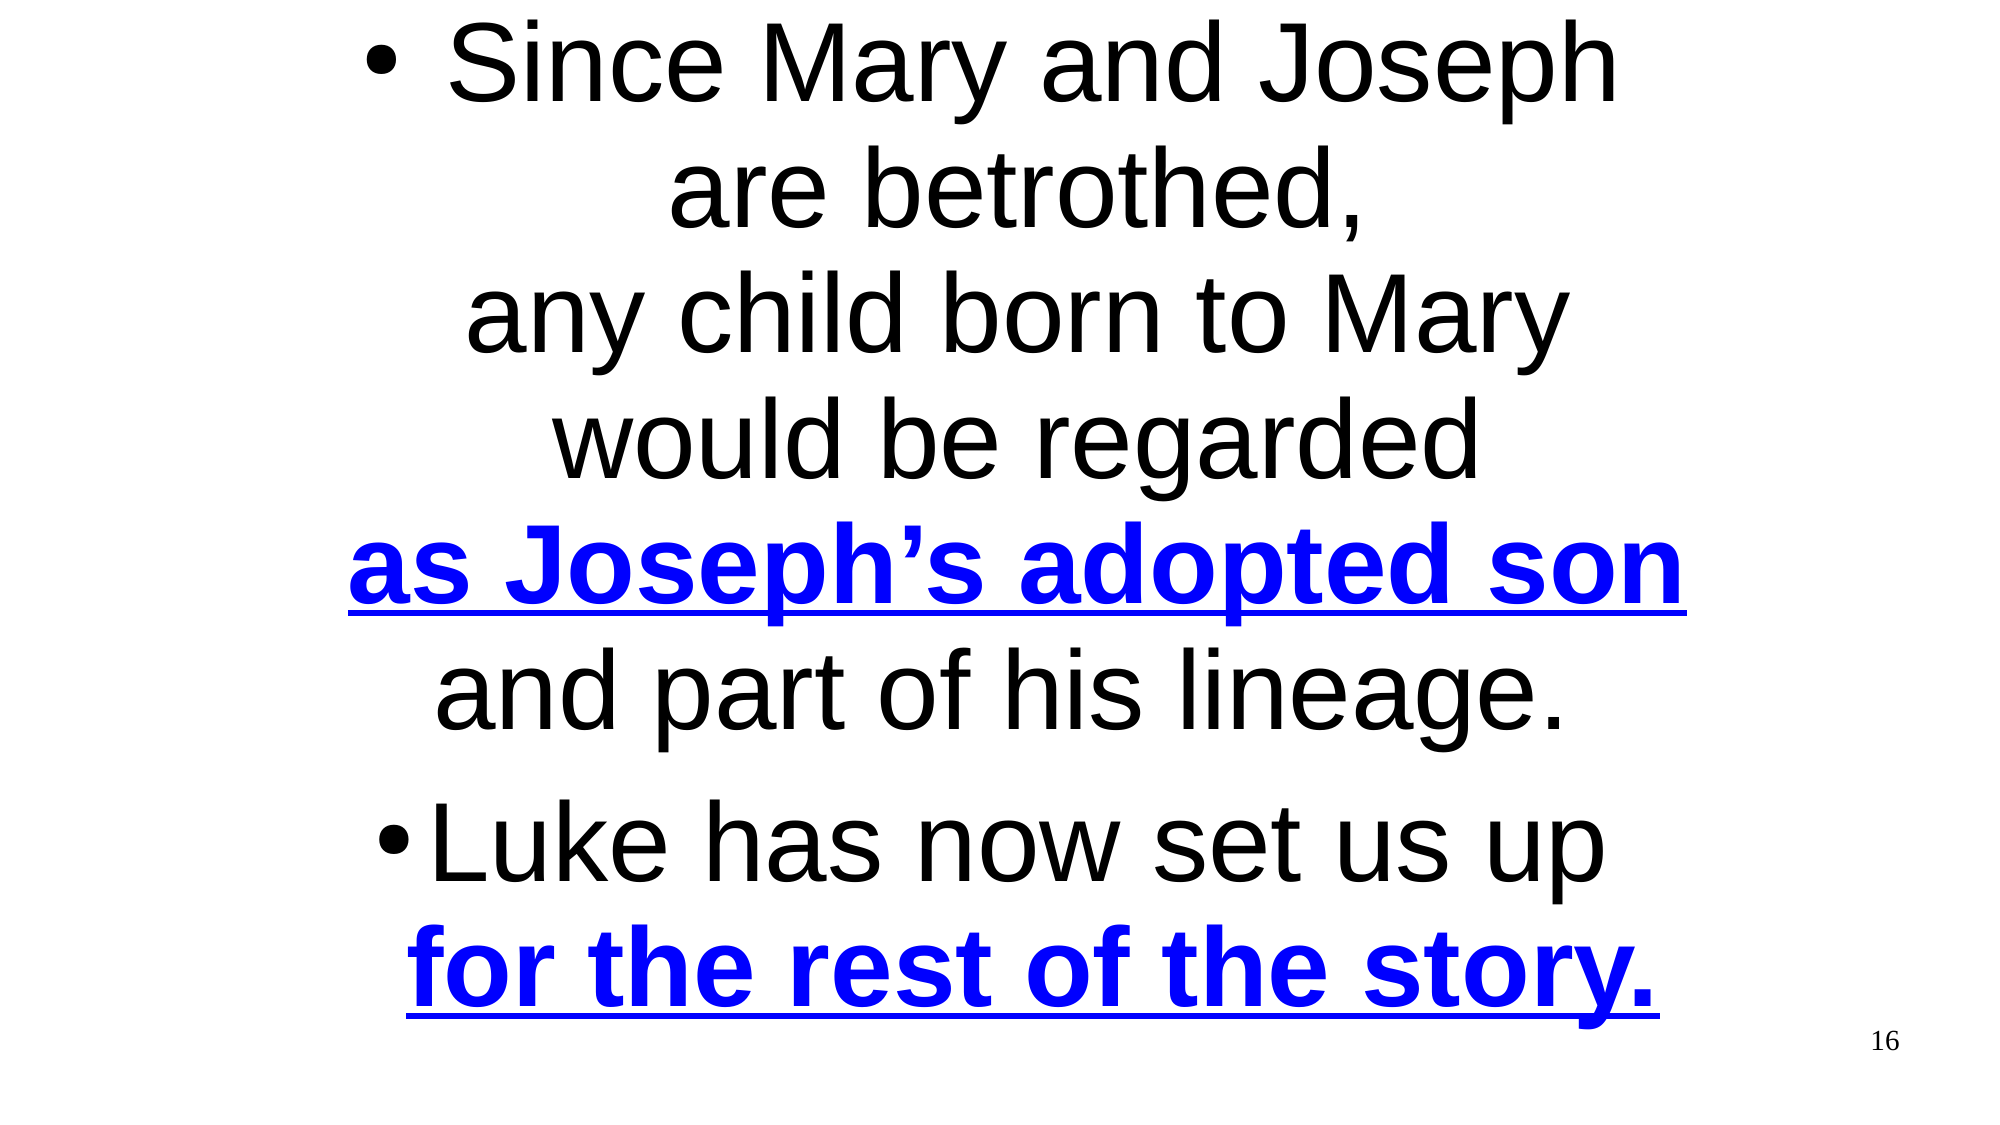

# Since Mary and Joseph are betrothed, any child born to Mary would be regarded as Joseph’s adopted son and part of his lineage.
Luke has now set us up
for the rest of the story.
16